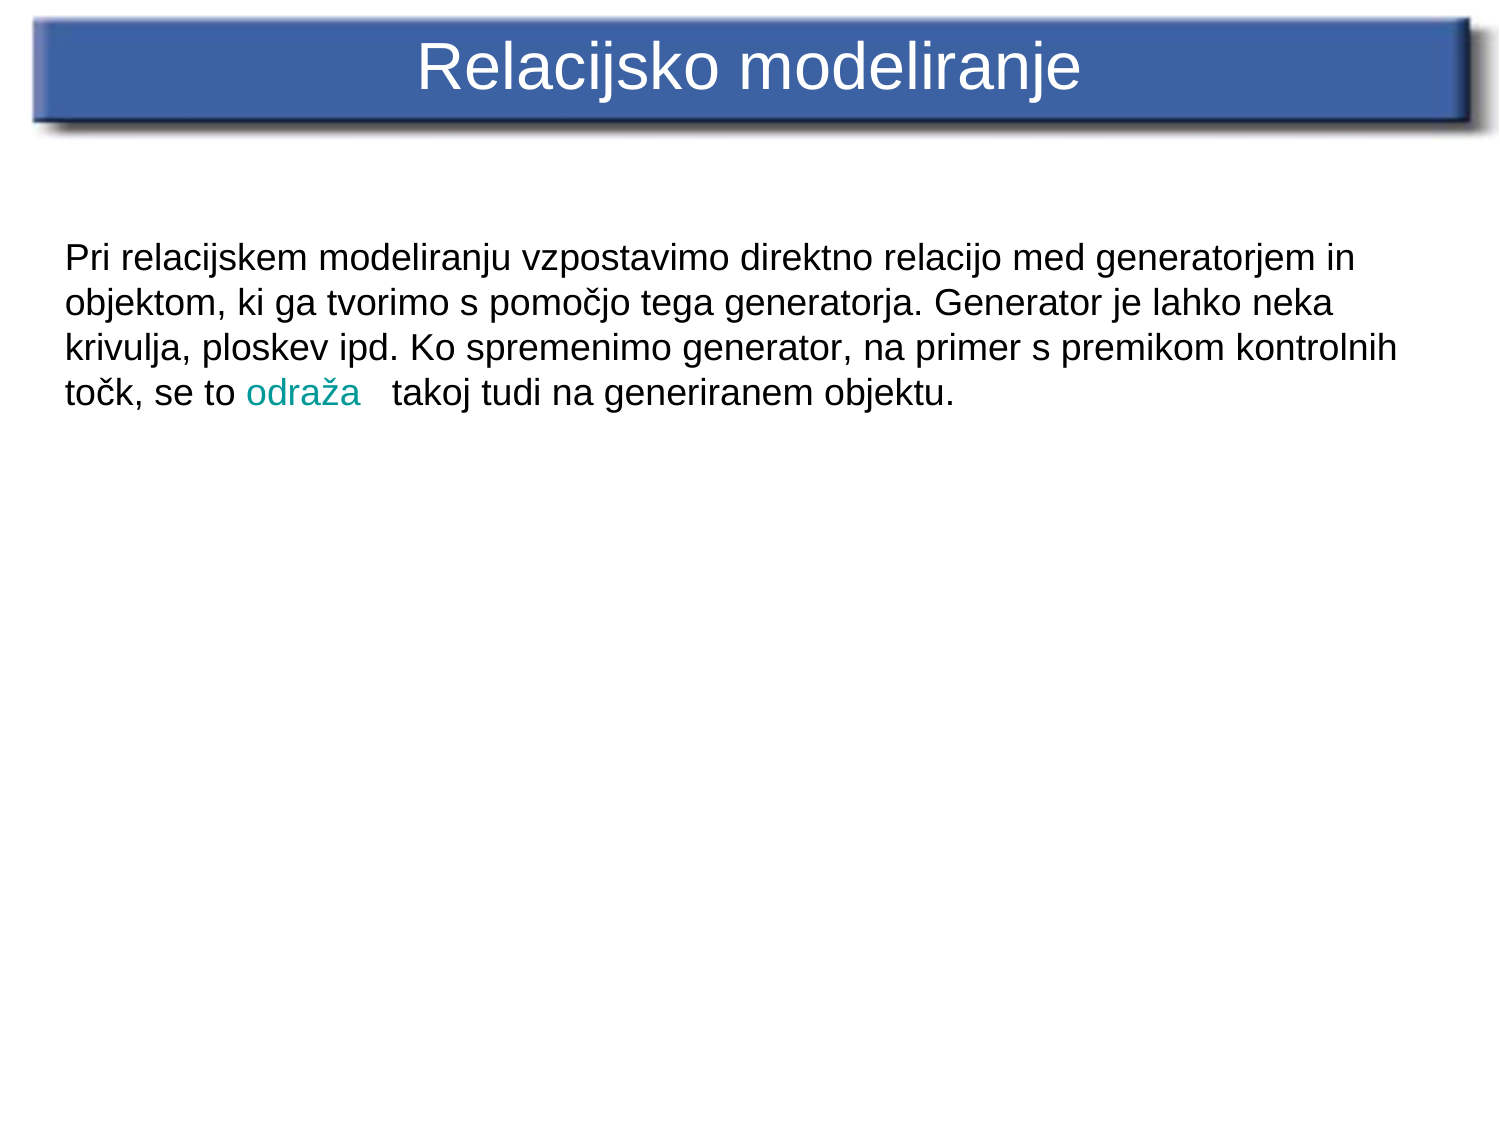

# Relacijsko modeliranje
Pri relacijskem modeliranju vzpostavimo direktno relacijo med generatorjem in objektom, ki ga tvorimo s pomočjo tega generatorja. Generator je lahko neka krivulja, ploskev ipd. Ko spremenimo generator, na primer s premikom kontrolnih točk, se to odraža  takoj tudi na generiranem objektu.